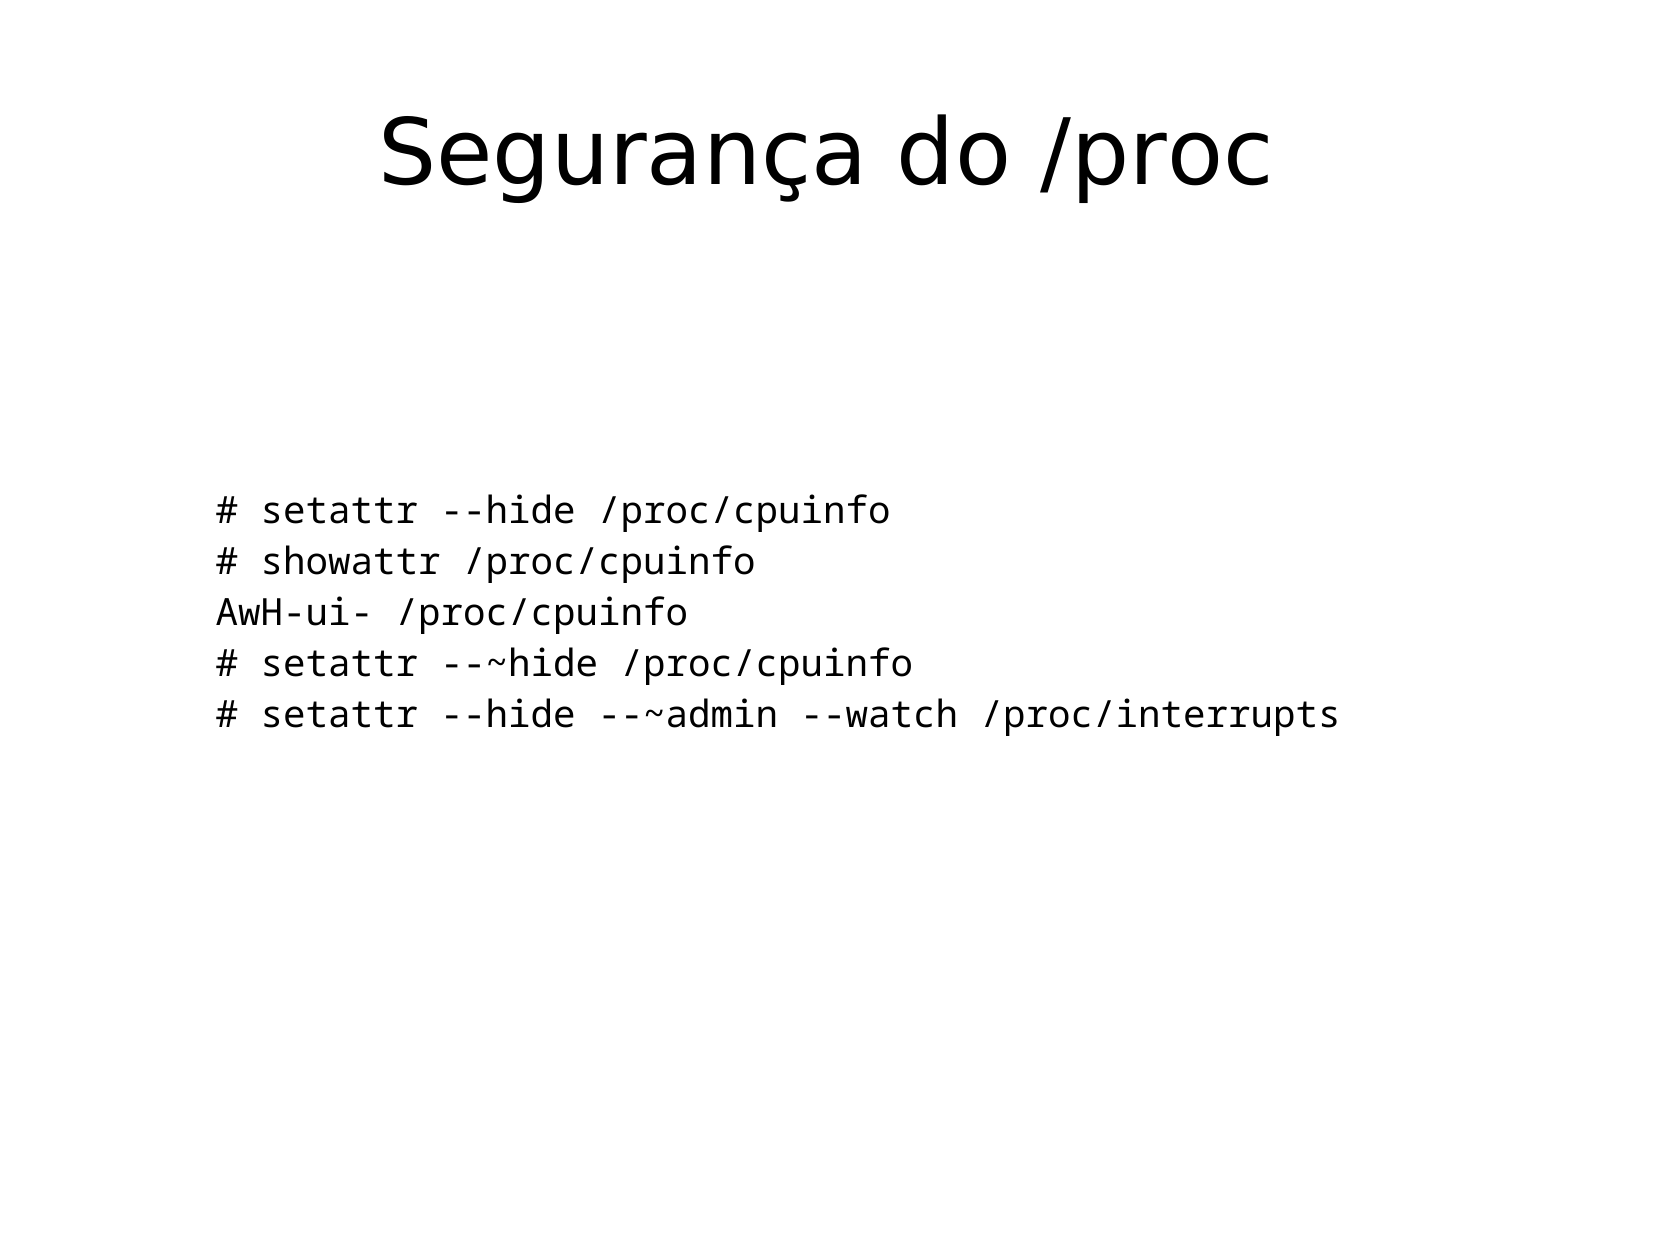

# Segurança do /proc
# setattr --hide /proc/cpuinfo
# showattr /proc/cpuinfo
AwH-ui- /proc/cpuinfo
# setattr --~hide /proc/cpuinfo
# setattr --hide --~admin --watch /proc/interrupts